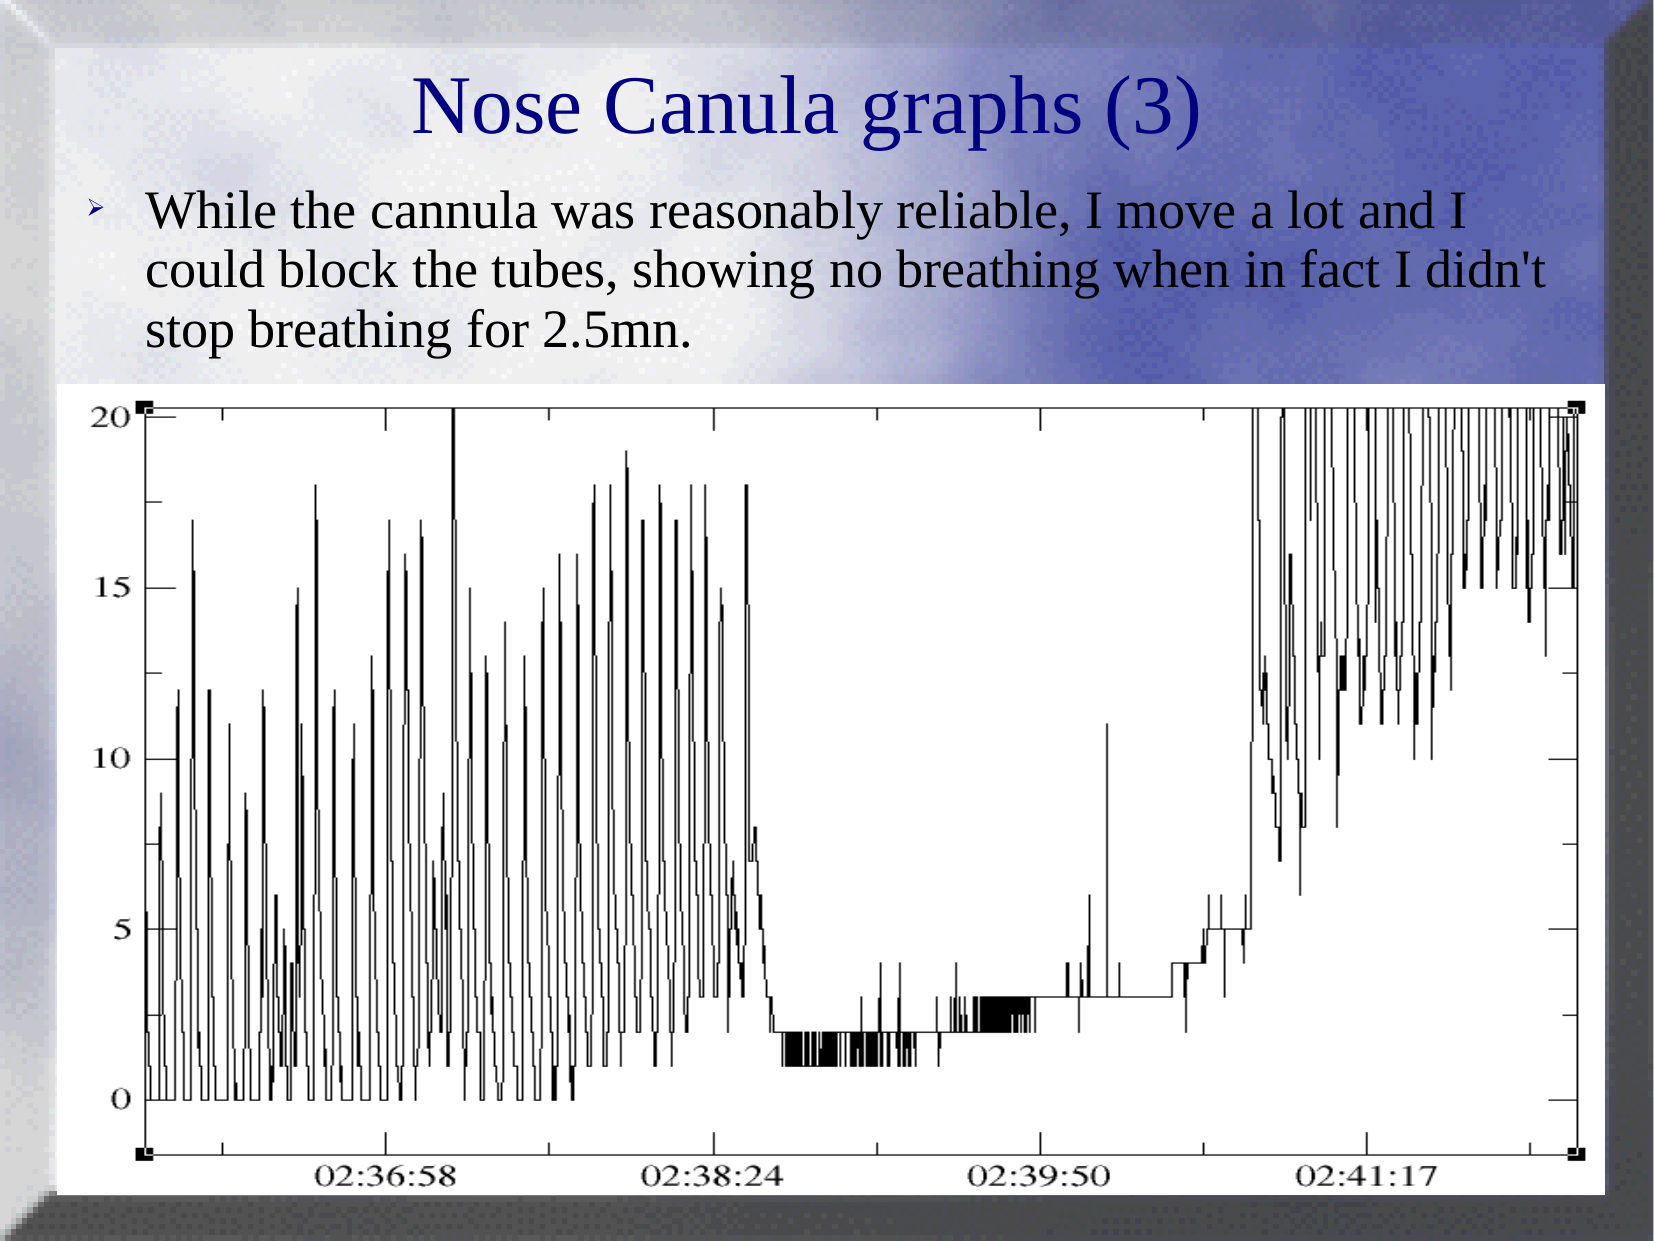

# Nose Canula graphs (3)
While the cannula was reasonably reliable, I move a lot and I could block the tubes, showing no breathing when in fact I didn't stop breathing for 2.5mn.